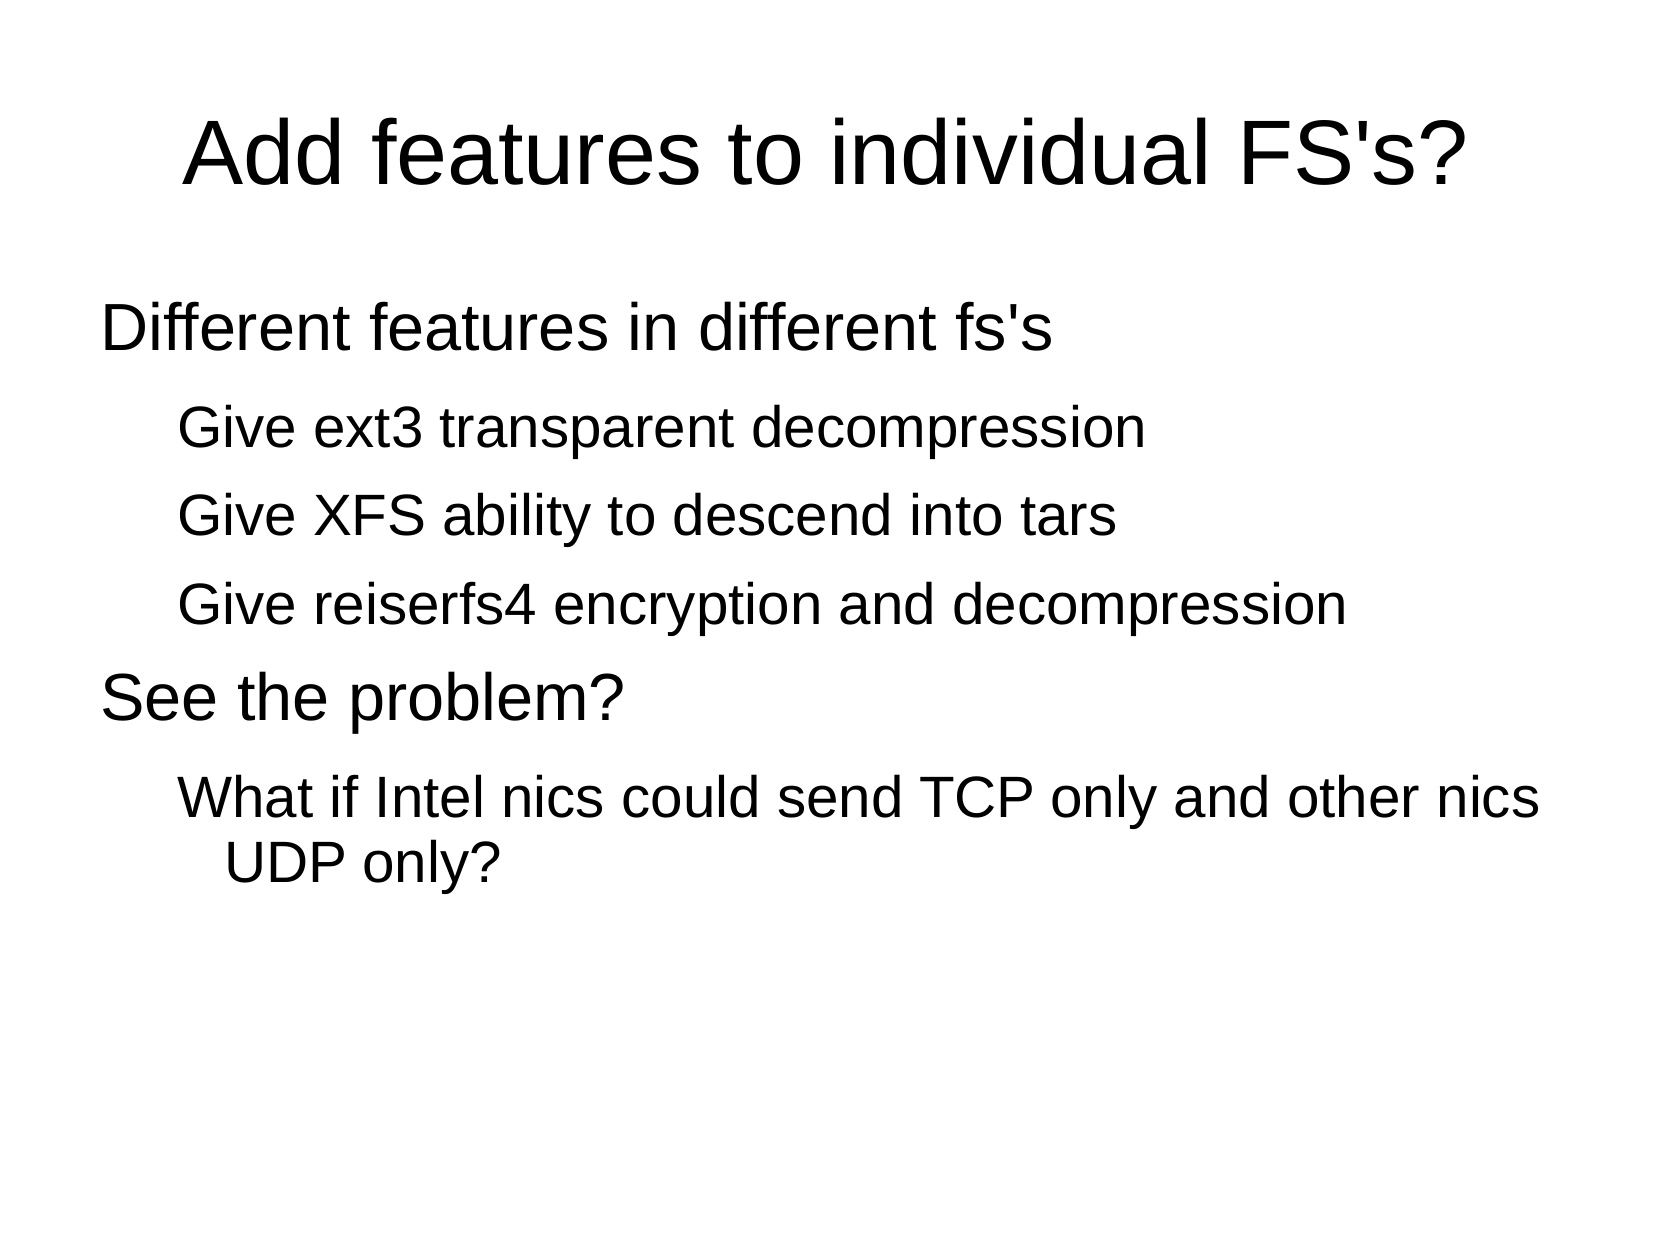

# Add features to individual FS's?
Different features in different fs's
Give ext3 transparent decompression
Give XFS ability to descend into tars
Give reiserfs4 encryption and decompression
See the problem?
What if Intel nics could send TCP only and other nics UDP only?